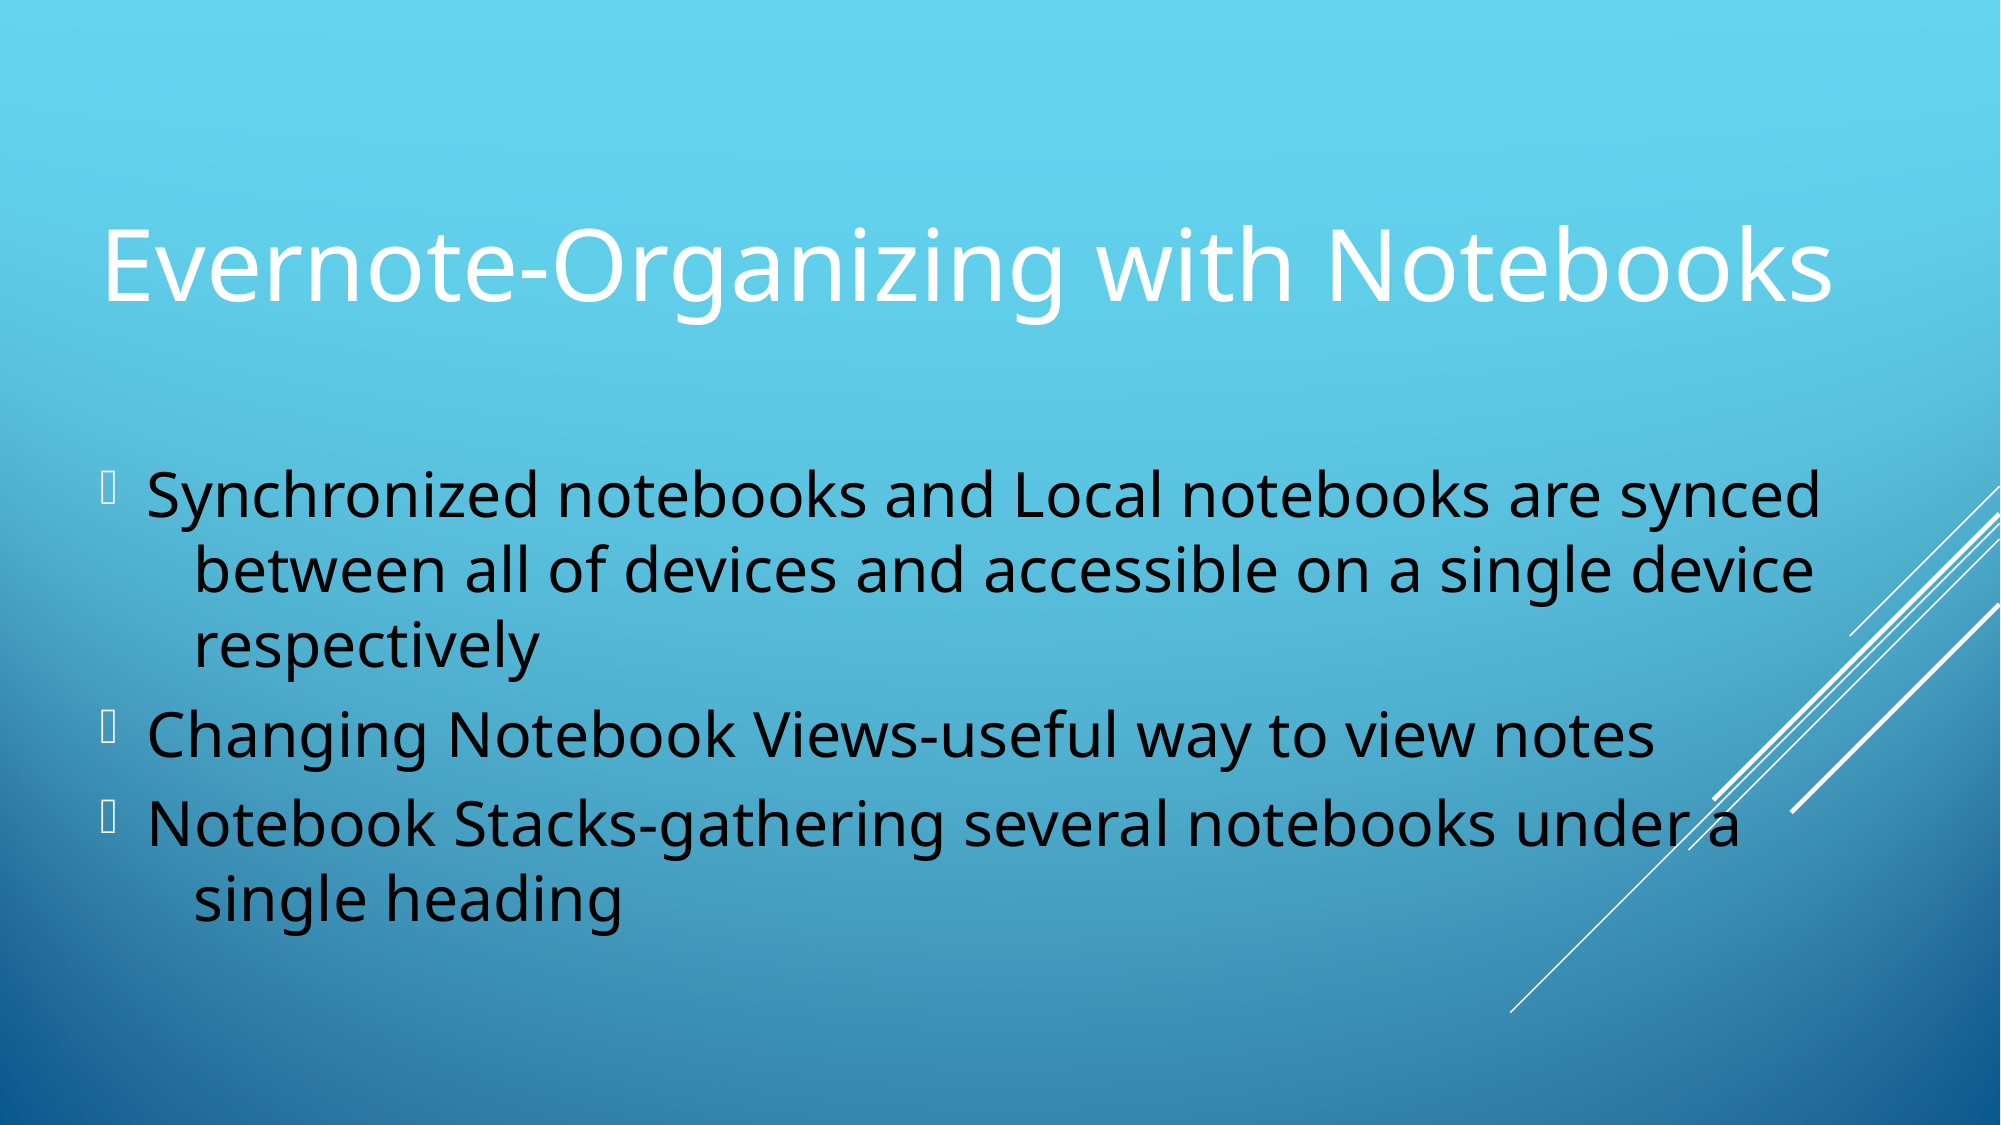

# Evernote-Organizing with Notebooks
Synchronized notebooks and Local notebooks are synced between all of devices and accessible on a single device respectively
Changing Notebook Views-useful way to view notes
Notebook Stacks-gathering several notebooks under a single heading